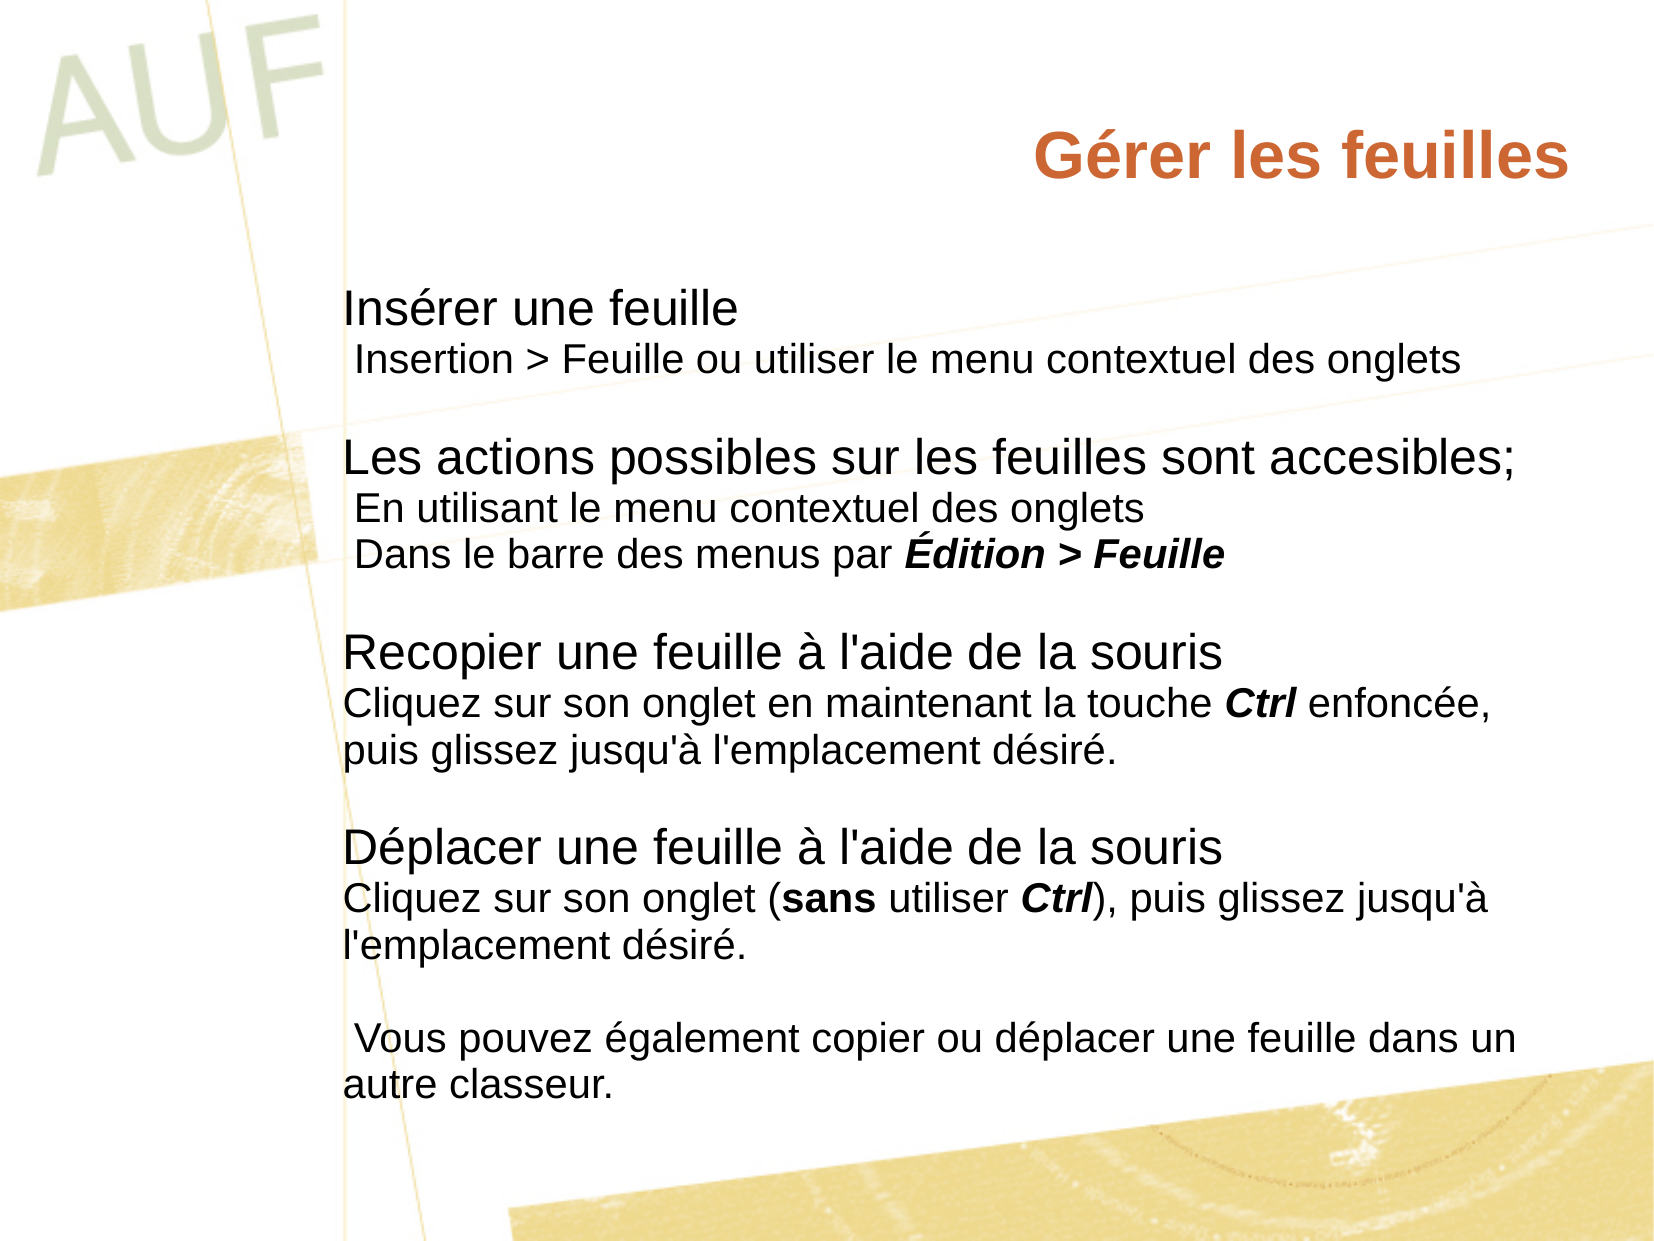

# Gérer les feuilles
Insérer une feuille
 Insertion > Feuille ou utiliser le menu contextuel des onglets
Les actions possibles sur les feuilles sont accesibles;
 En utilisant le menu contextuel des onglets
 Dans le barre des menus par Édition > Feuille
Recopier une feuille à l'aide de la souris
Cliquez sur son onglet en maintenant la touche Ctrl enfoncée, puis glissez jusqu'à l'emplacement désiré.
Déplacer une feuille à l'aide de la souris
Cliquez sur son onglet (sans utiliser Ctrl), puis glissez jusqu'à l'emplacement désiré.
 Vous pouvez également copier ou déplacer une feuille dans un autre classeur.